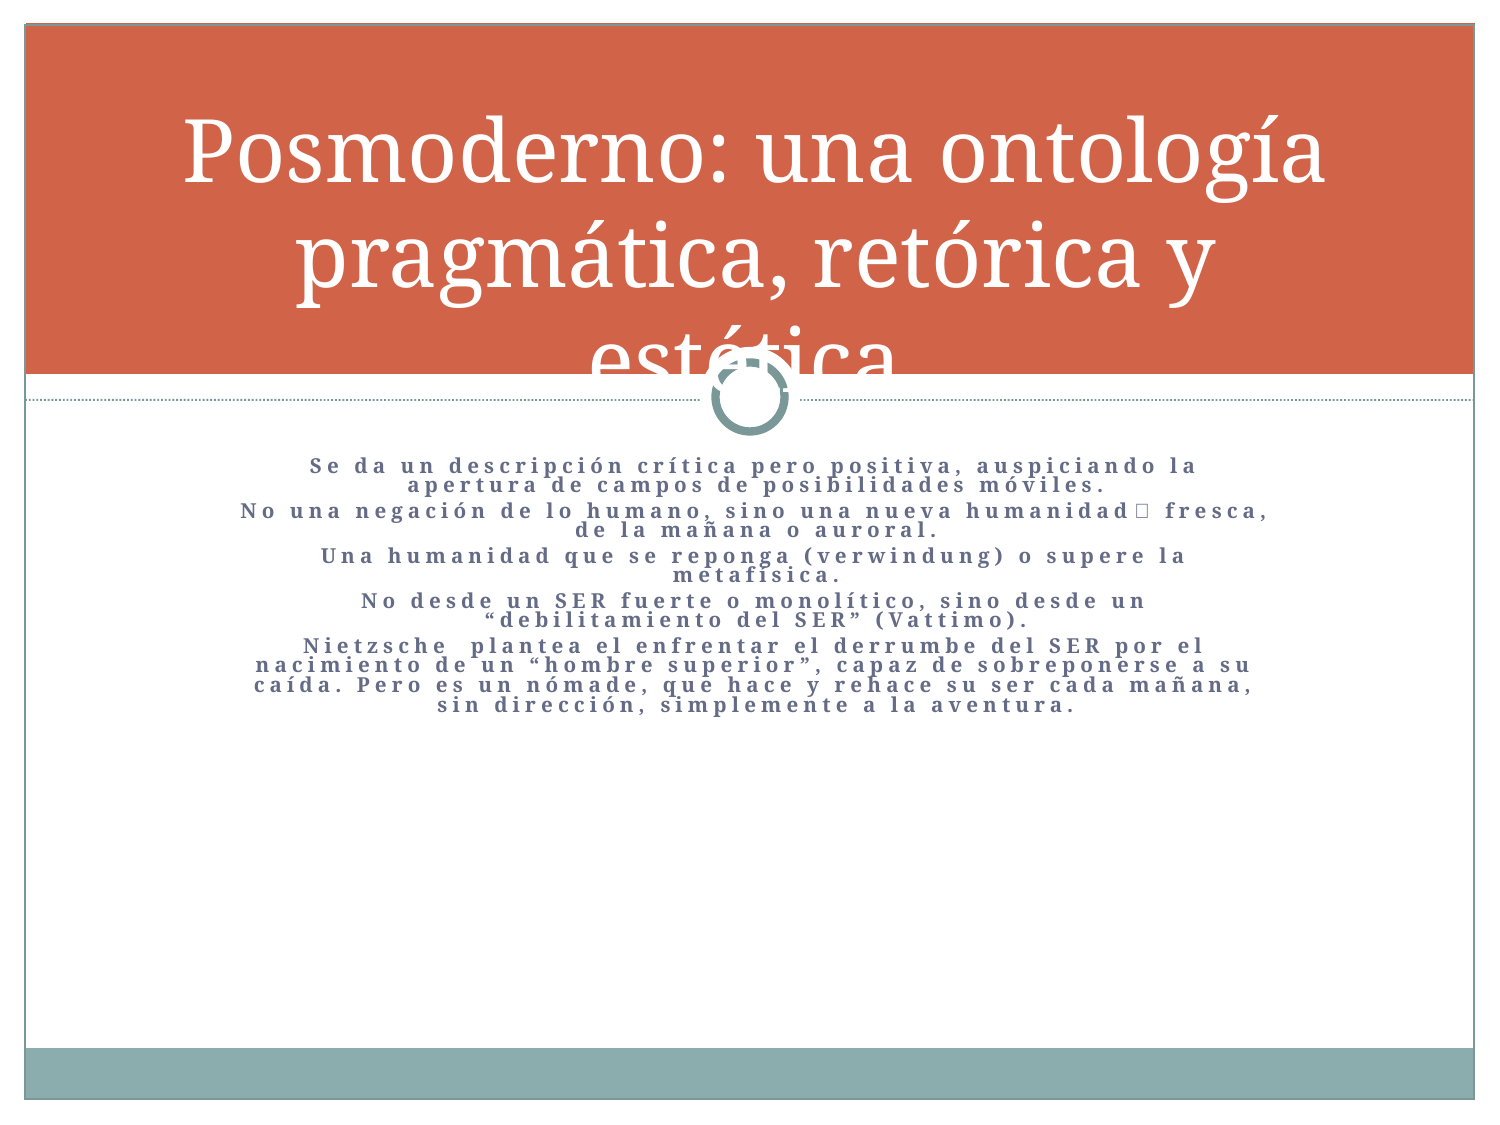

Posmoderno: una ontología pragmática, retórica y estética.
# Se da un descripción crítica pero positiva, auspiciando la apertura de campos de posibilidades móviles.
No una negación de lo humano, sino una nueva humanidad fresca, de la mañana o auroral.
Una humanidad que se reponga (verwindung) o supere la metafísica.
No desde un SER fuerte o monolítico, sino desde un “debilitamiento del SER” (Vattimo).
Nietzsche plantea el enfrentar el derrumbe del SER por el nacimiento de un “hombre superior”, capaz de sobreponerse a su caída. Pero es un nómade, que hace y rehace su ser cada mañana, sin dirección, simplemente a la aventura.